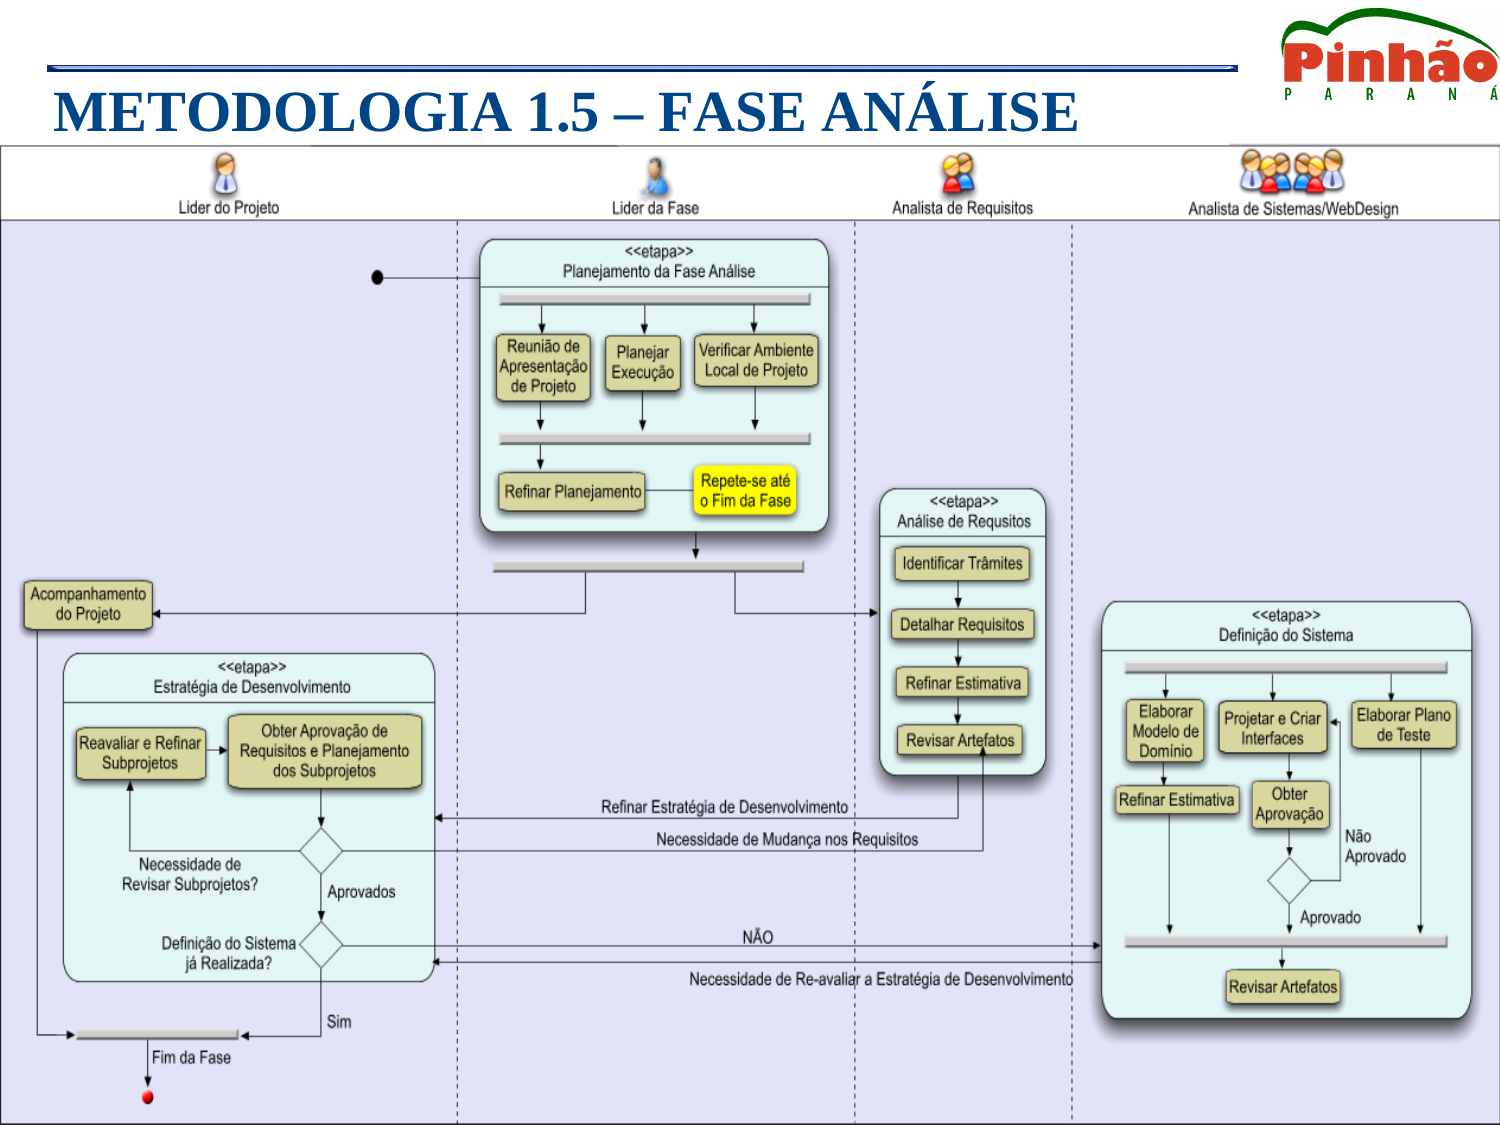

METODOLOGIA 1.5 – FASE ANÁLISE
FLUXO DO PROCESSO